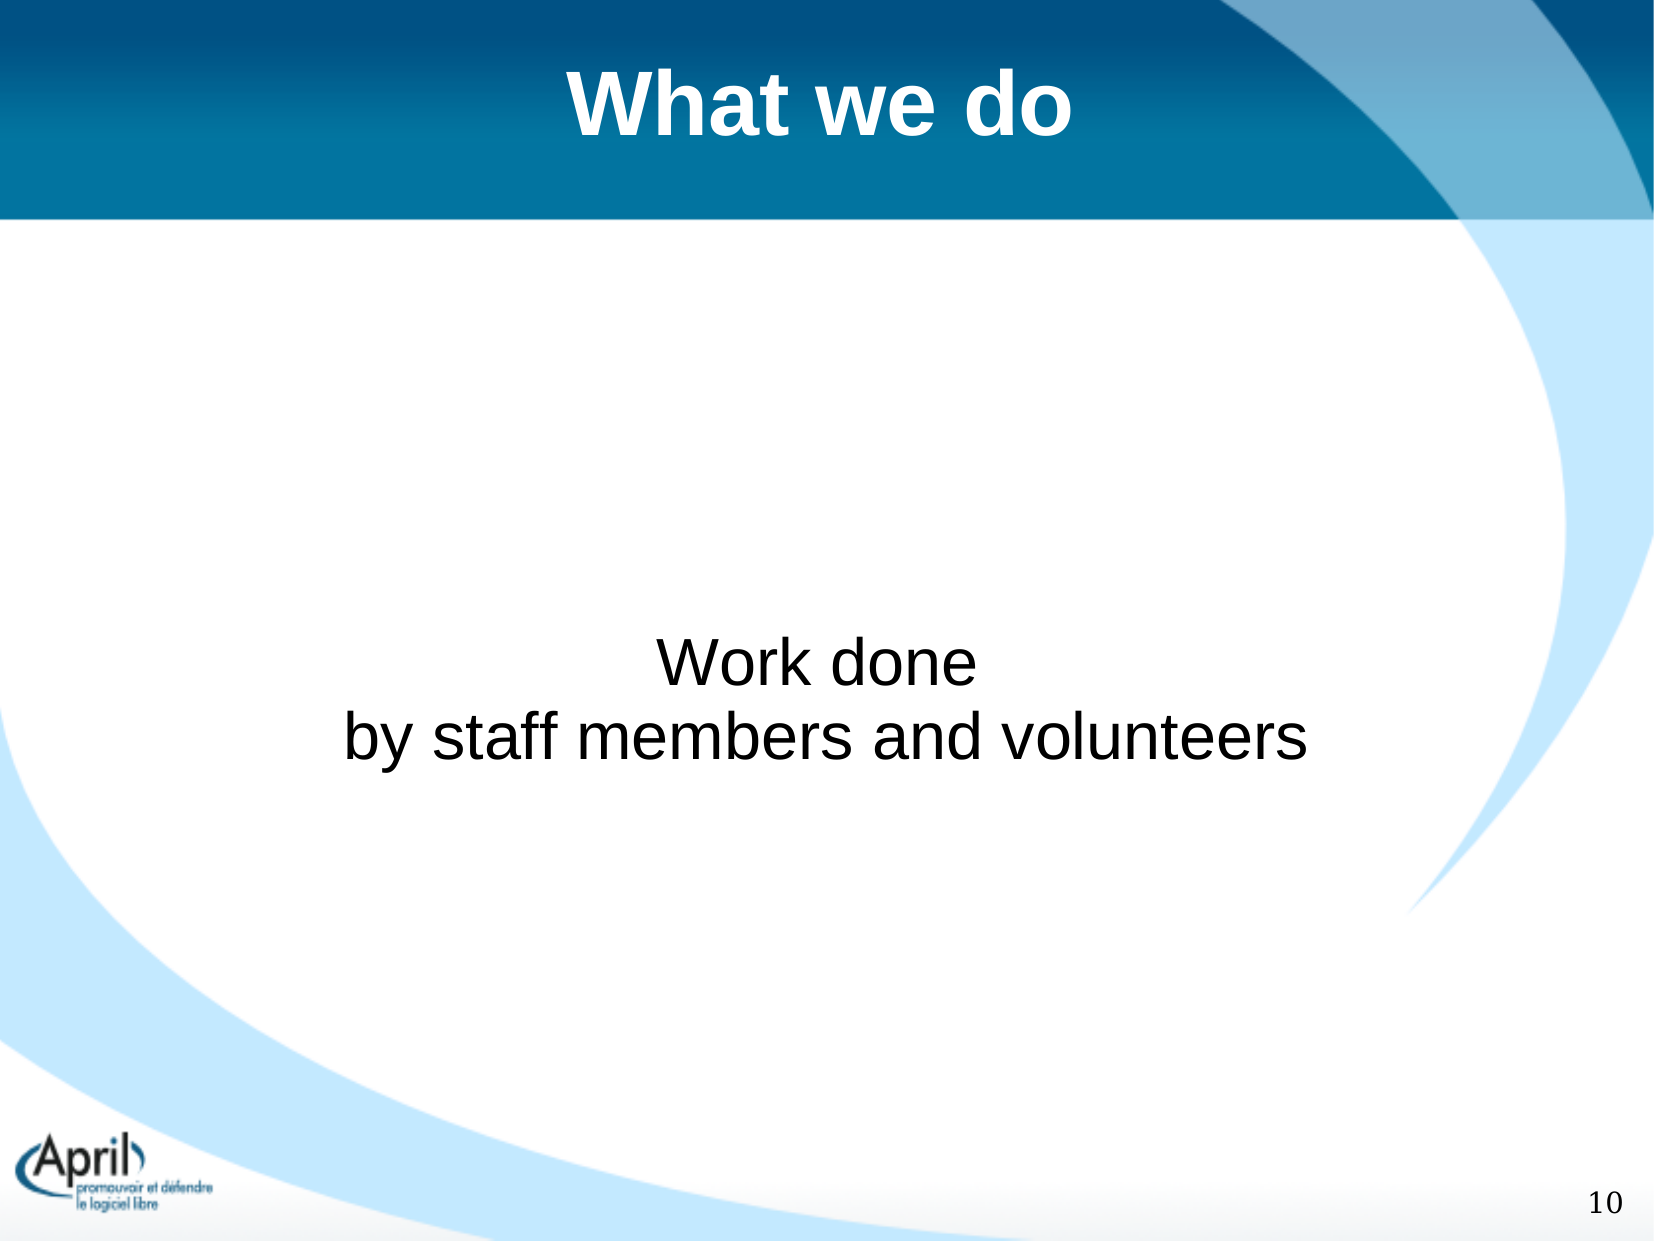

# What we do
Work done
by staff members and volunteers
10